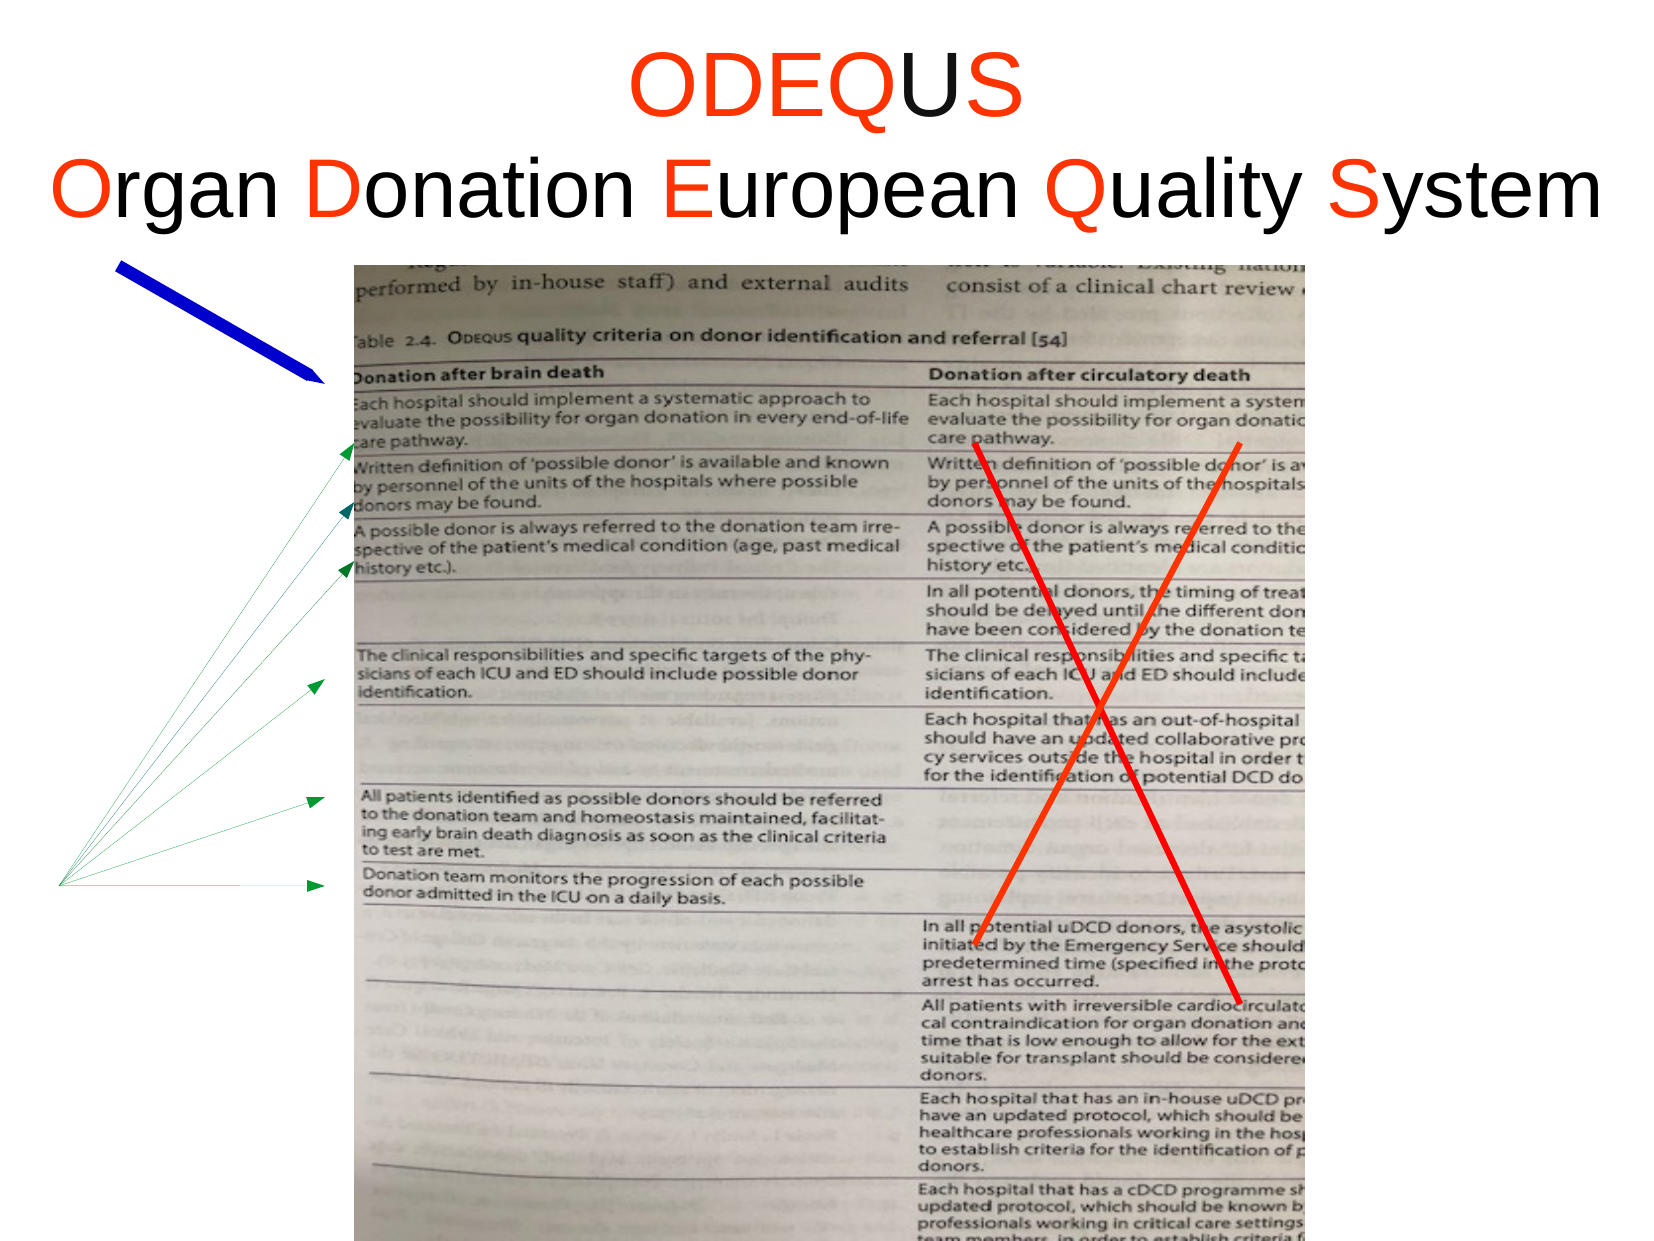

# ODEQUS Organ Donation European Quality System